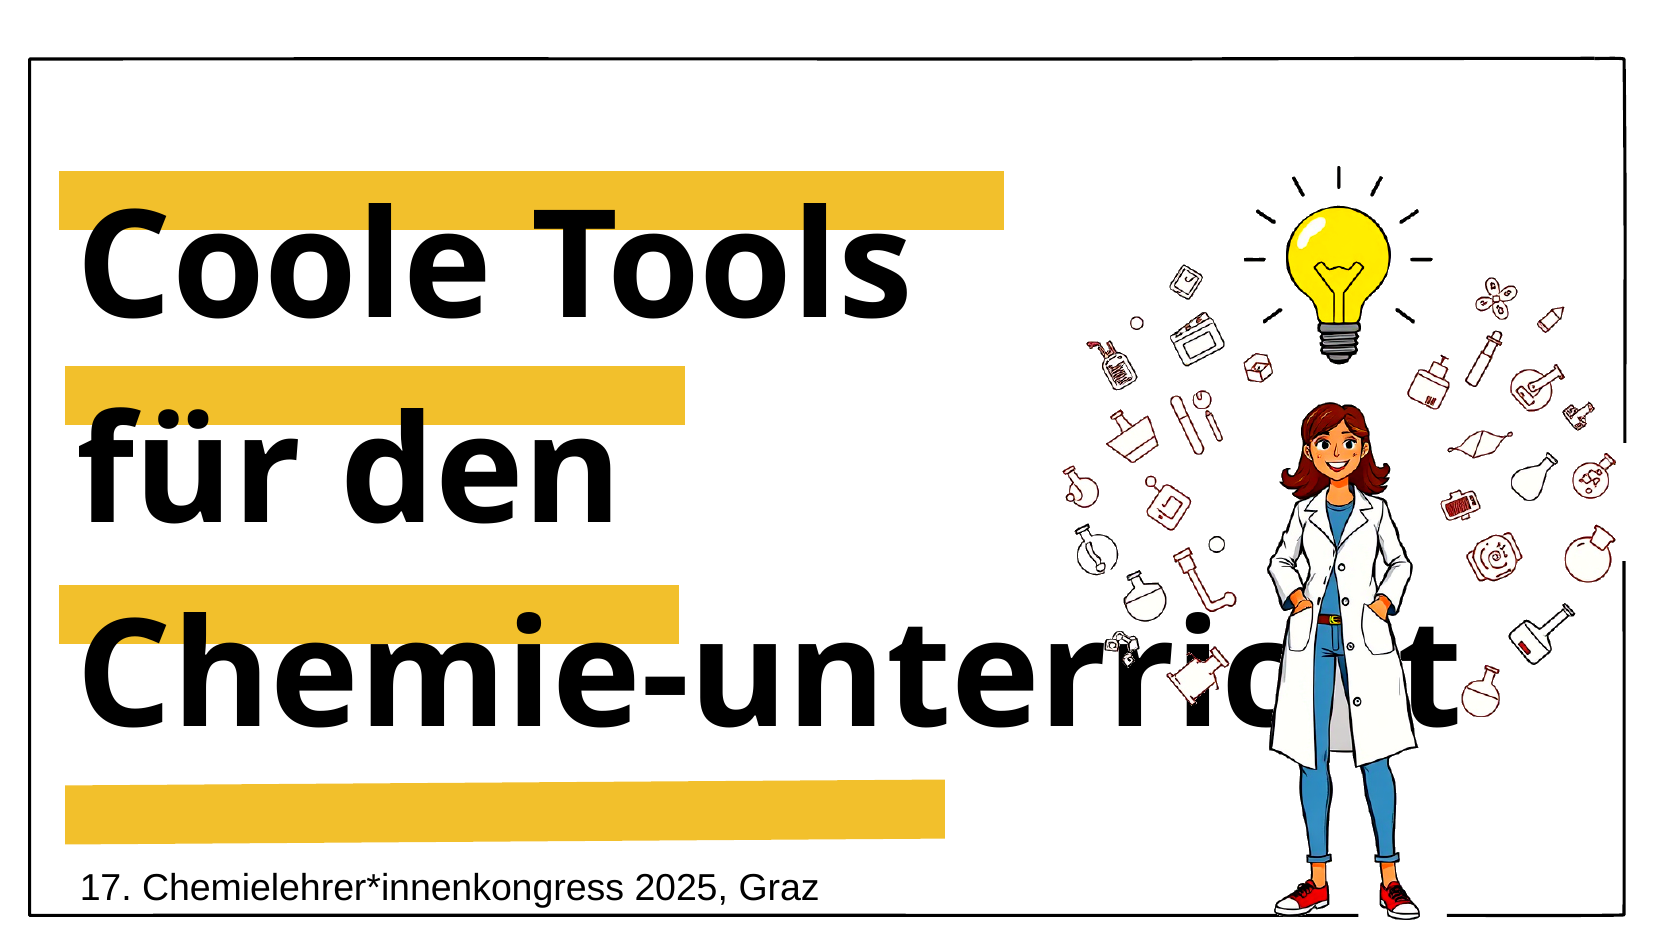

# Coole Tools für den Chemie-unterricht
17. Chemielehrer*innenkongress 2025, Graz